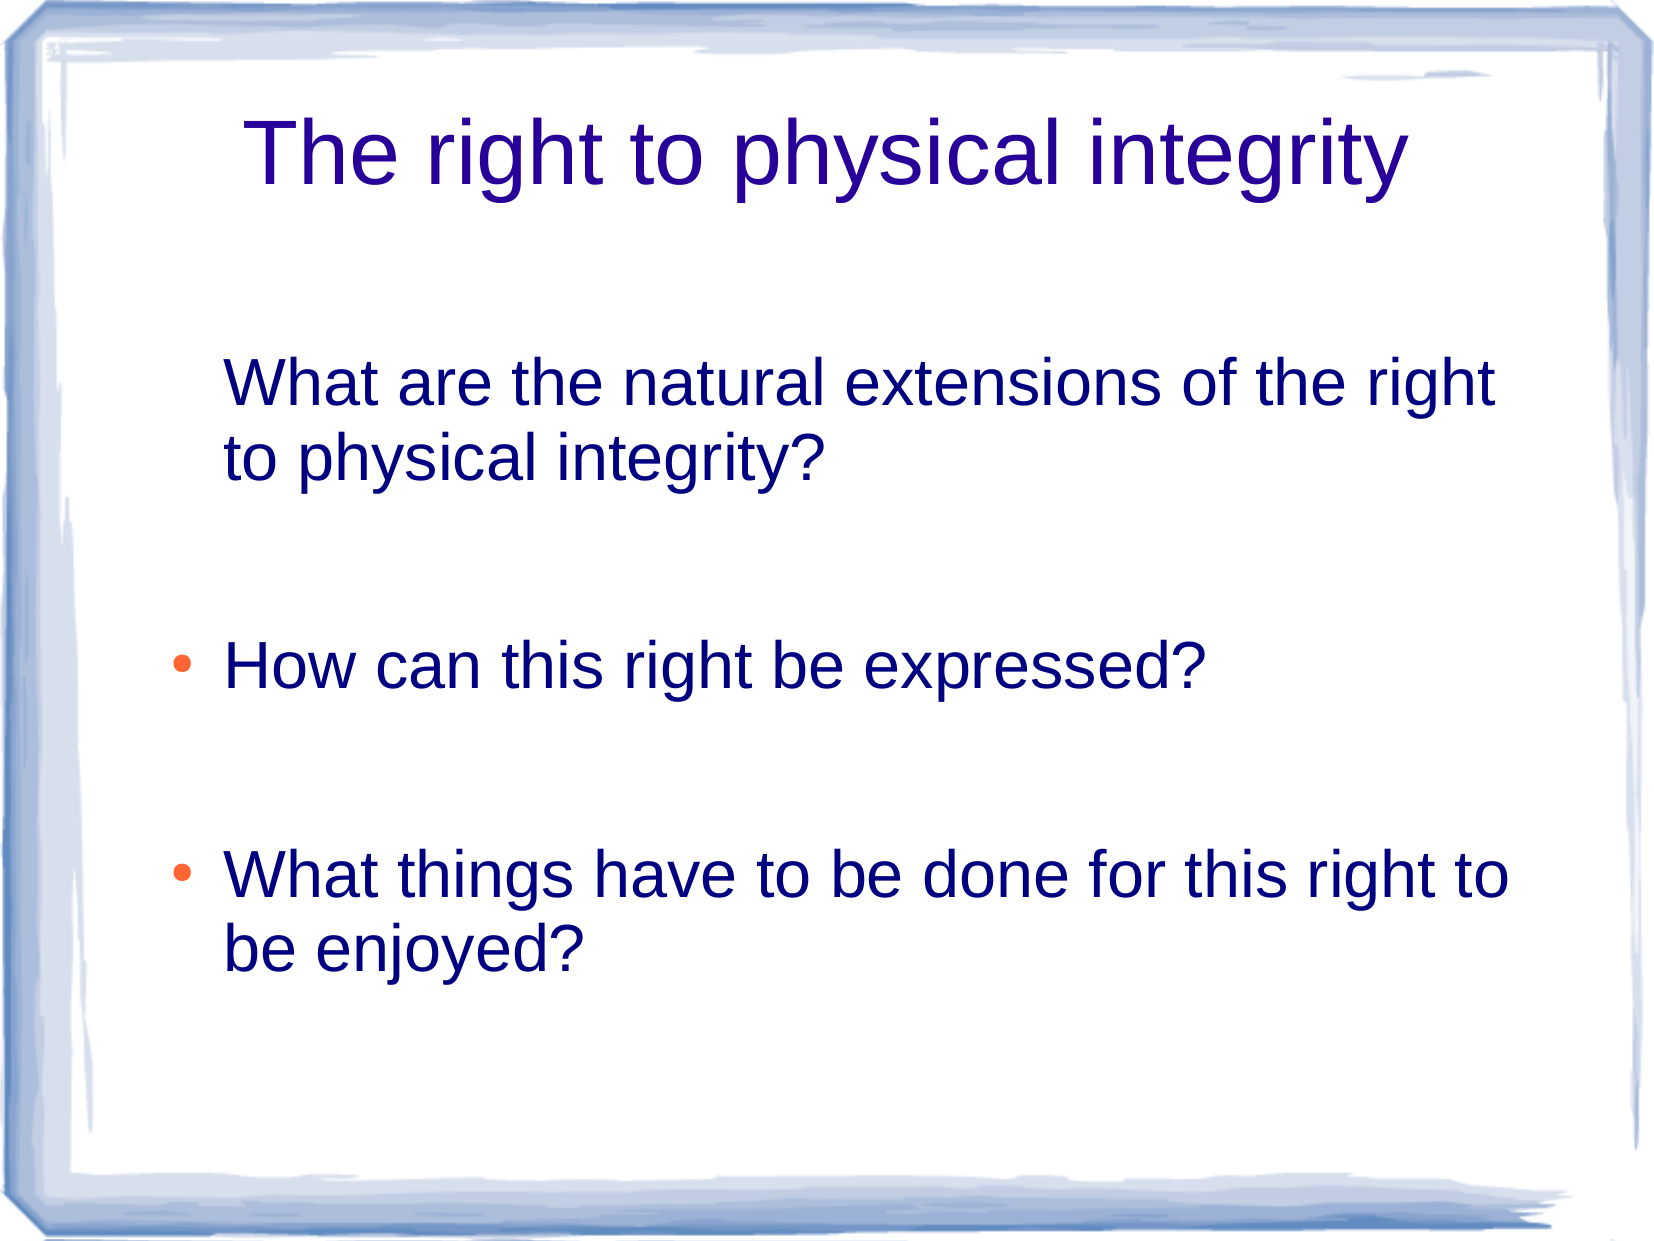

# The right to physical integrity
What are the natural extensions of the right to physical integrity?
How can this right be expressed?
What things have to be done for this right to be enjoyed?